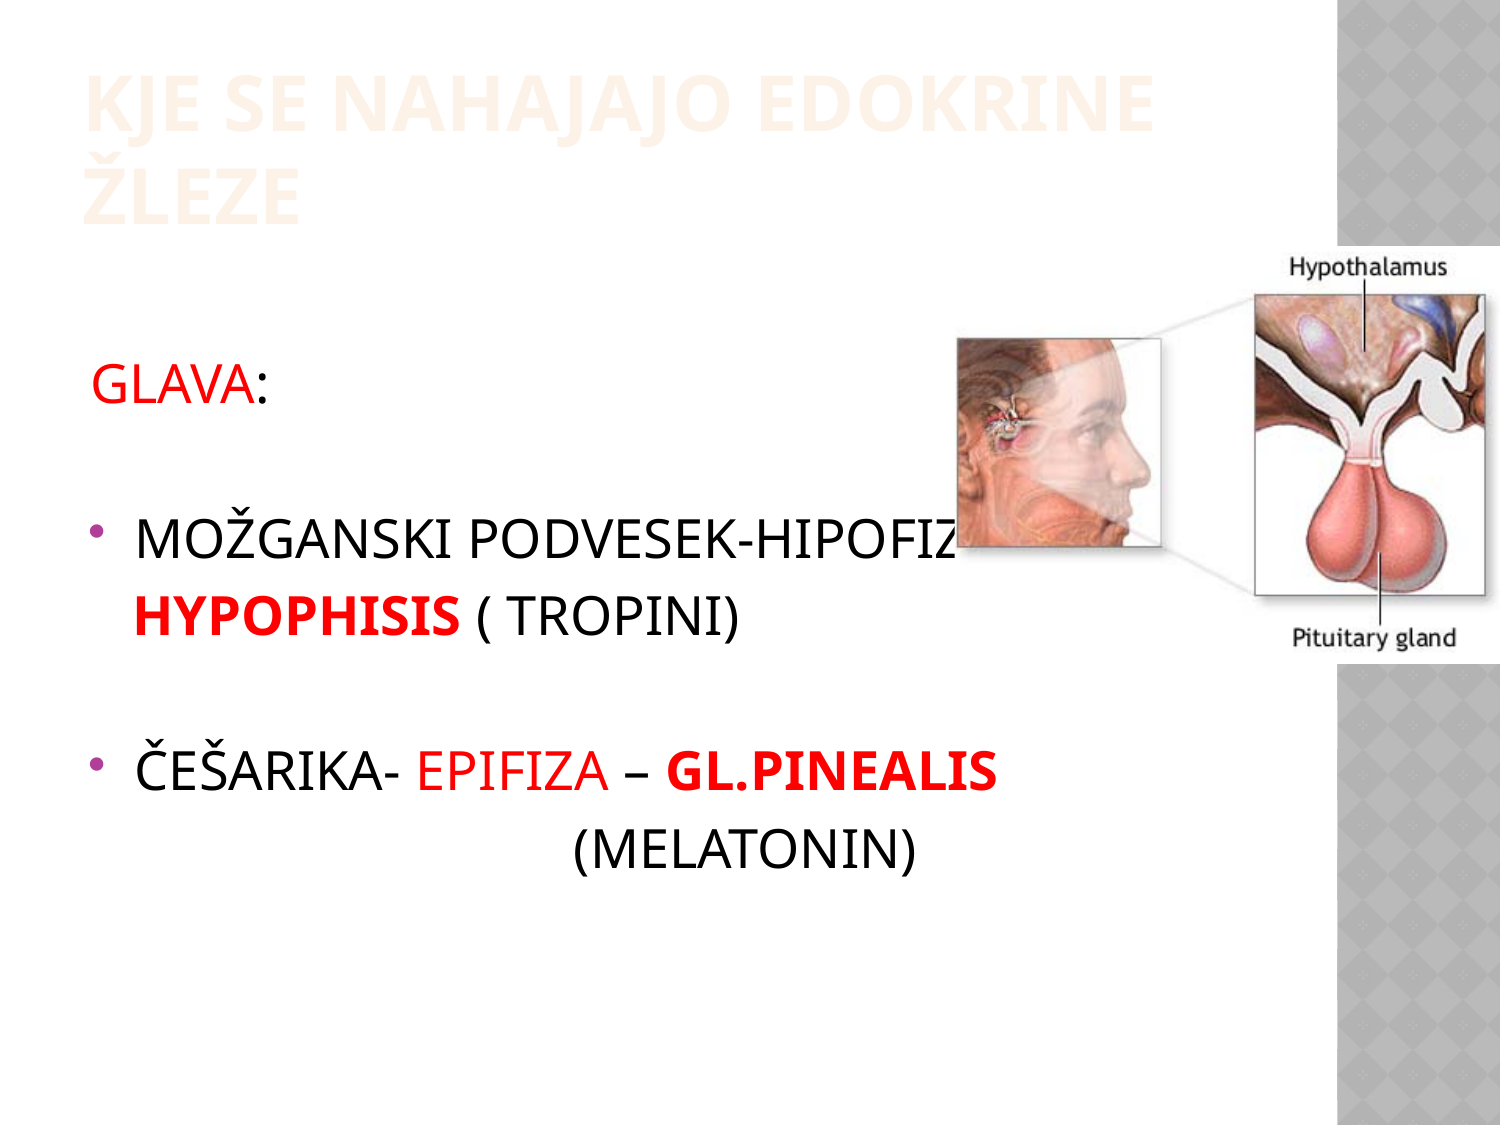

# KJE SE NAHAJAJO EDOKRINE ŽLEZE
GLAVA:
MOŽGANSKI PODVESEK-HIPOFIZA-
 HYPOPHISIS ( TROPINI)
ČEŠARIKA- EPIFIZA – GL.PINEALIS
 	 (MELATONIN)